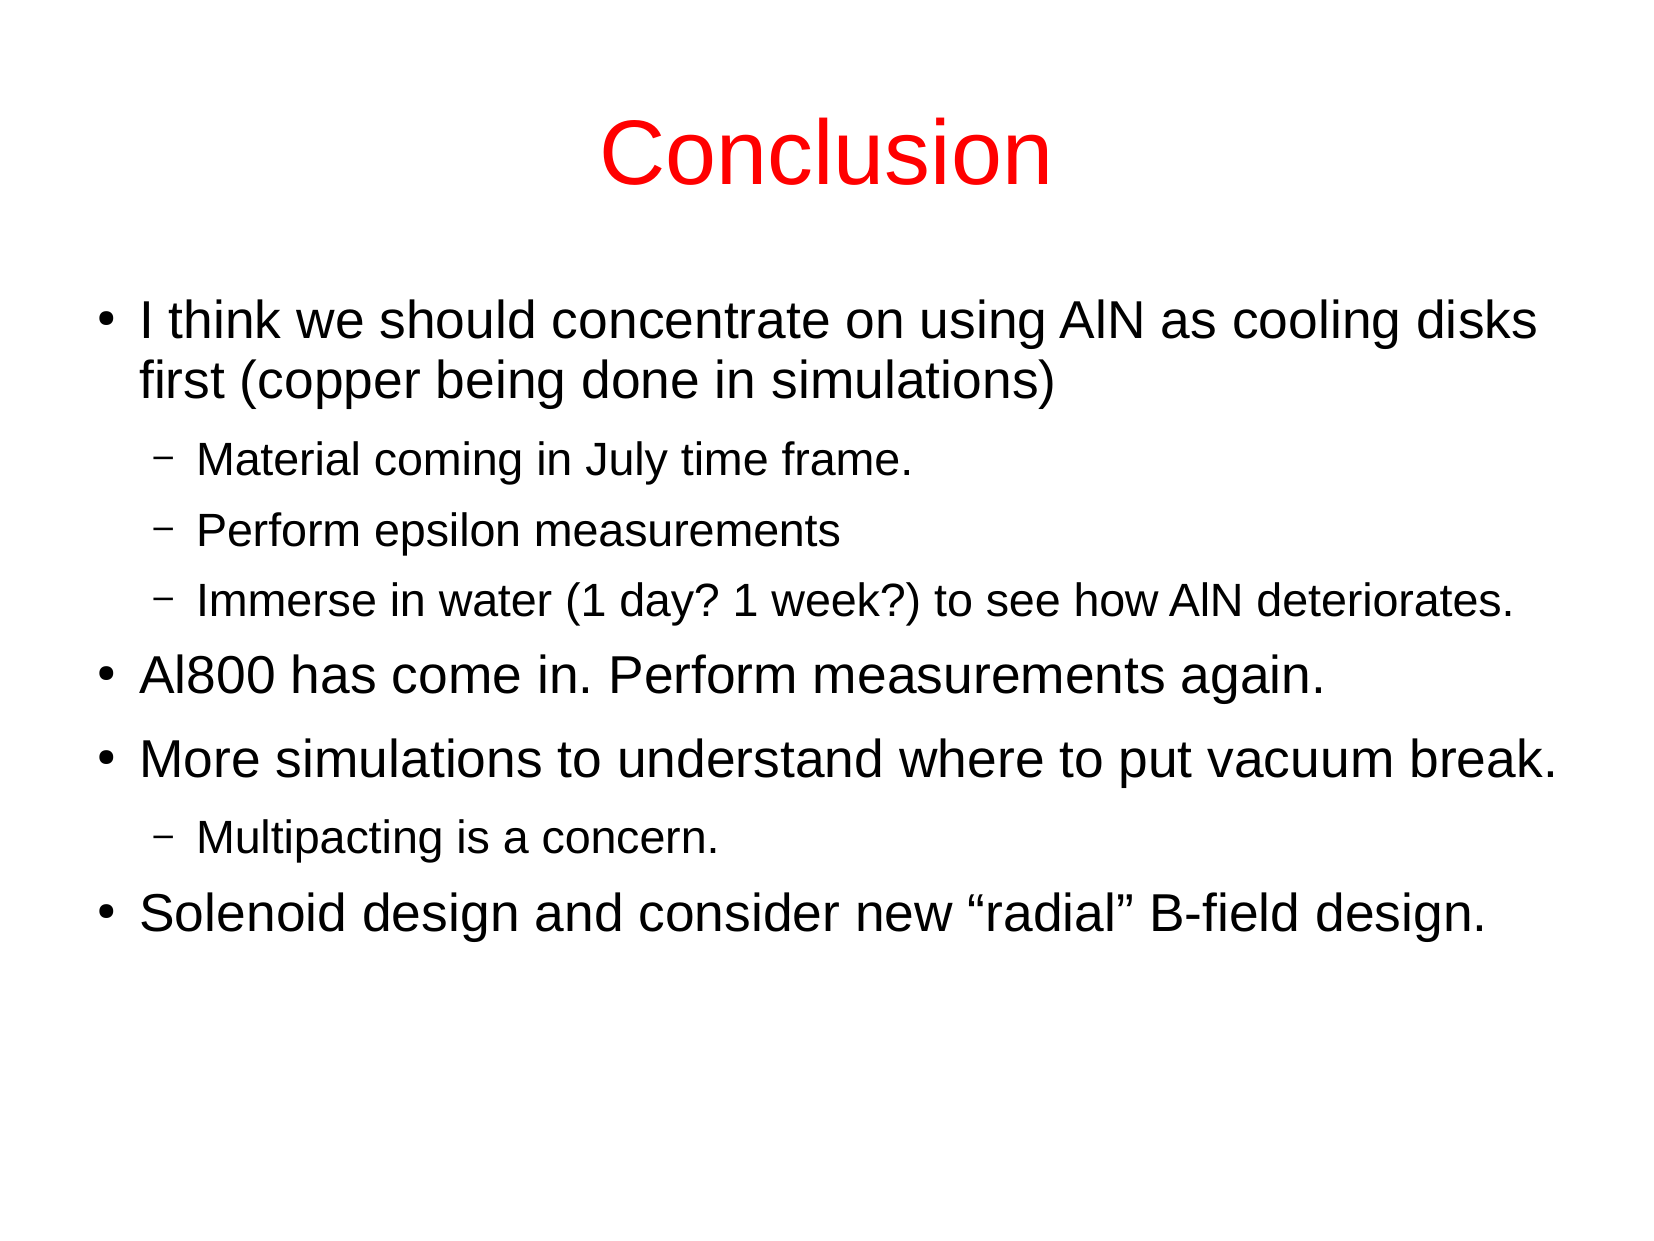

# Conclusion
I think we should concentrate on using AlN as cooling disks first (copper being done in simulations)
Material coming in July time frame.
Perform epsilon measurements
Immerse in water (1 day? 1 week?) to see how AlN deteriorates.
Al800 has come in. Perform measurements again.
More simulations to understand where to put vacuum break.
Multipacting is a concern.
Solenoid design and consider new “radial” B-field design.